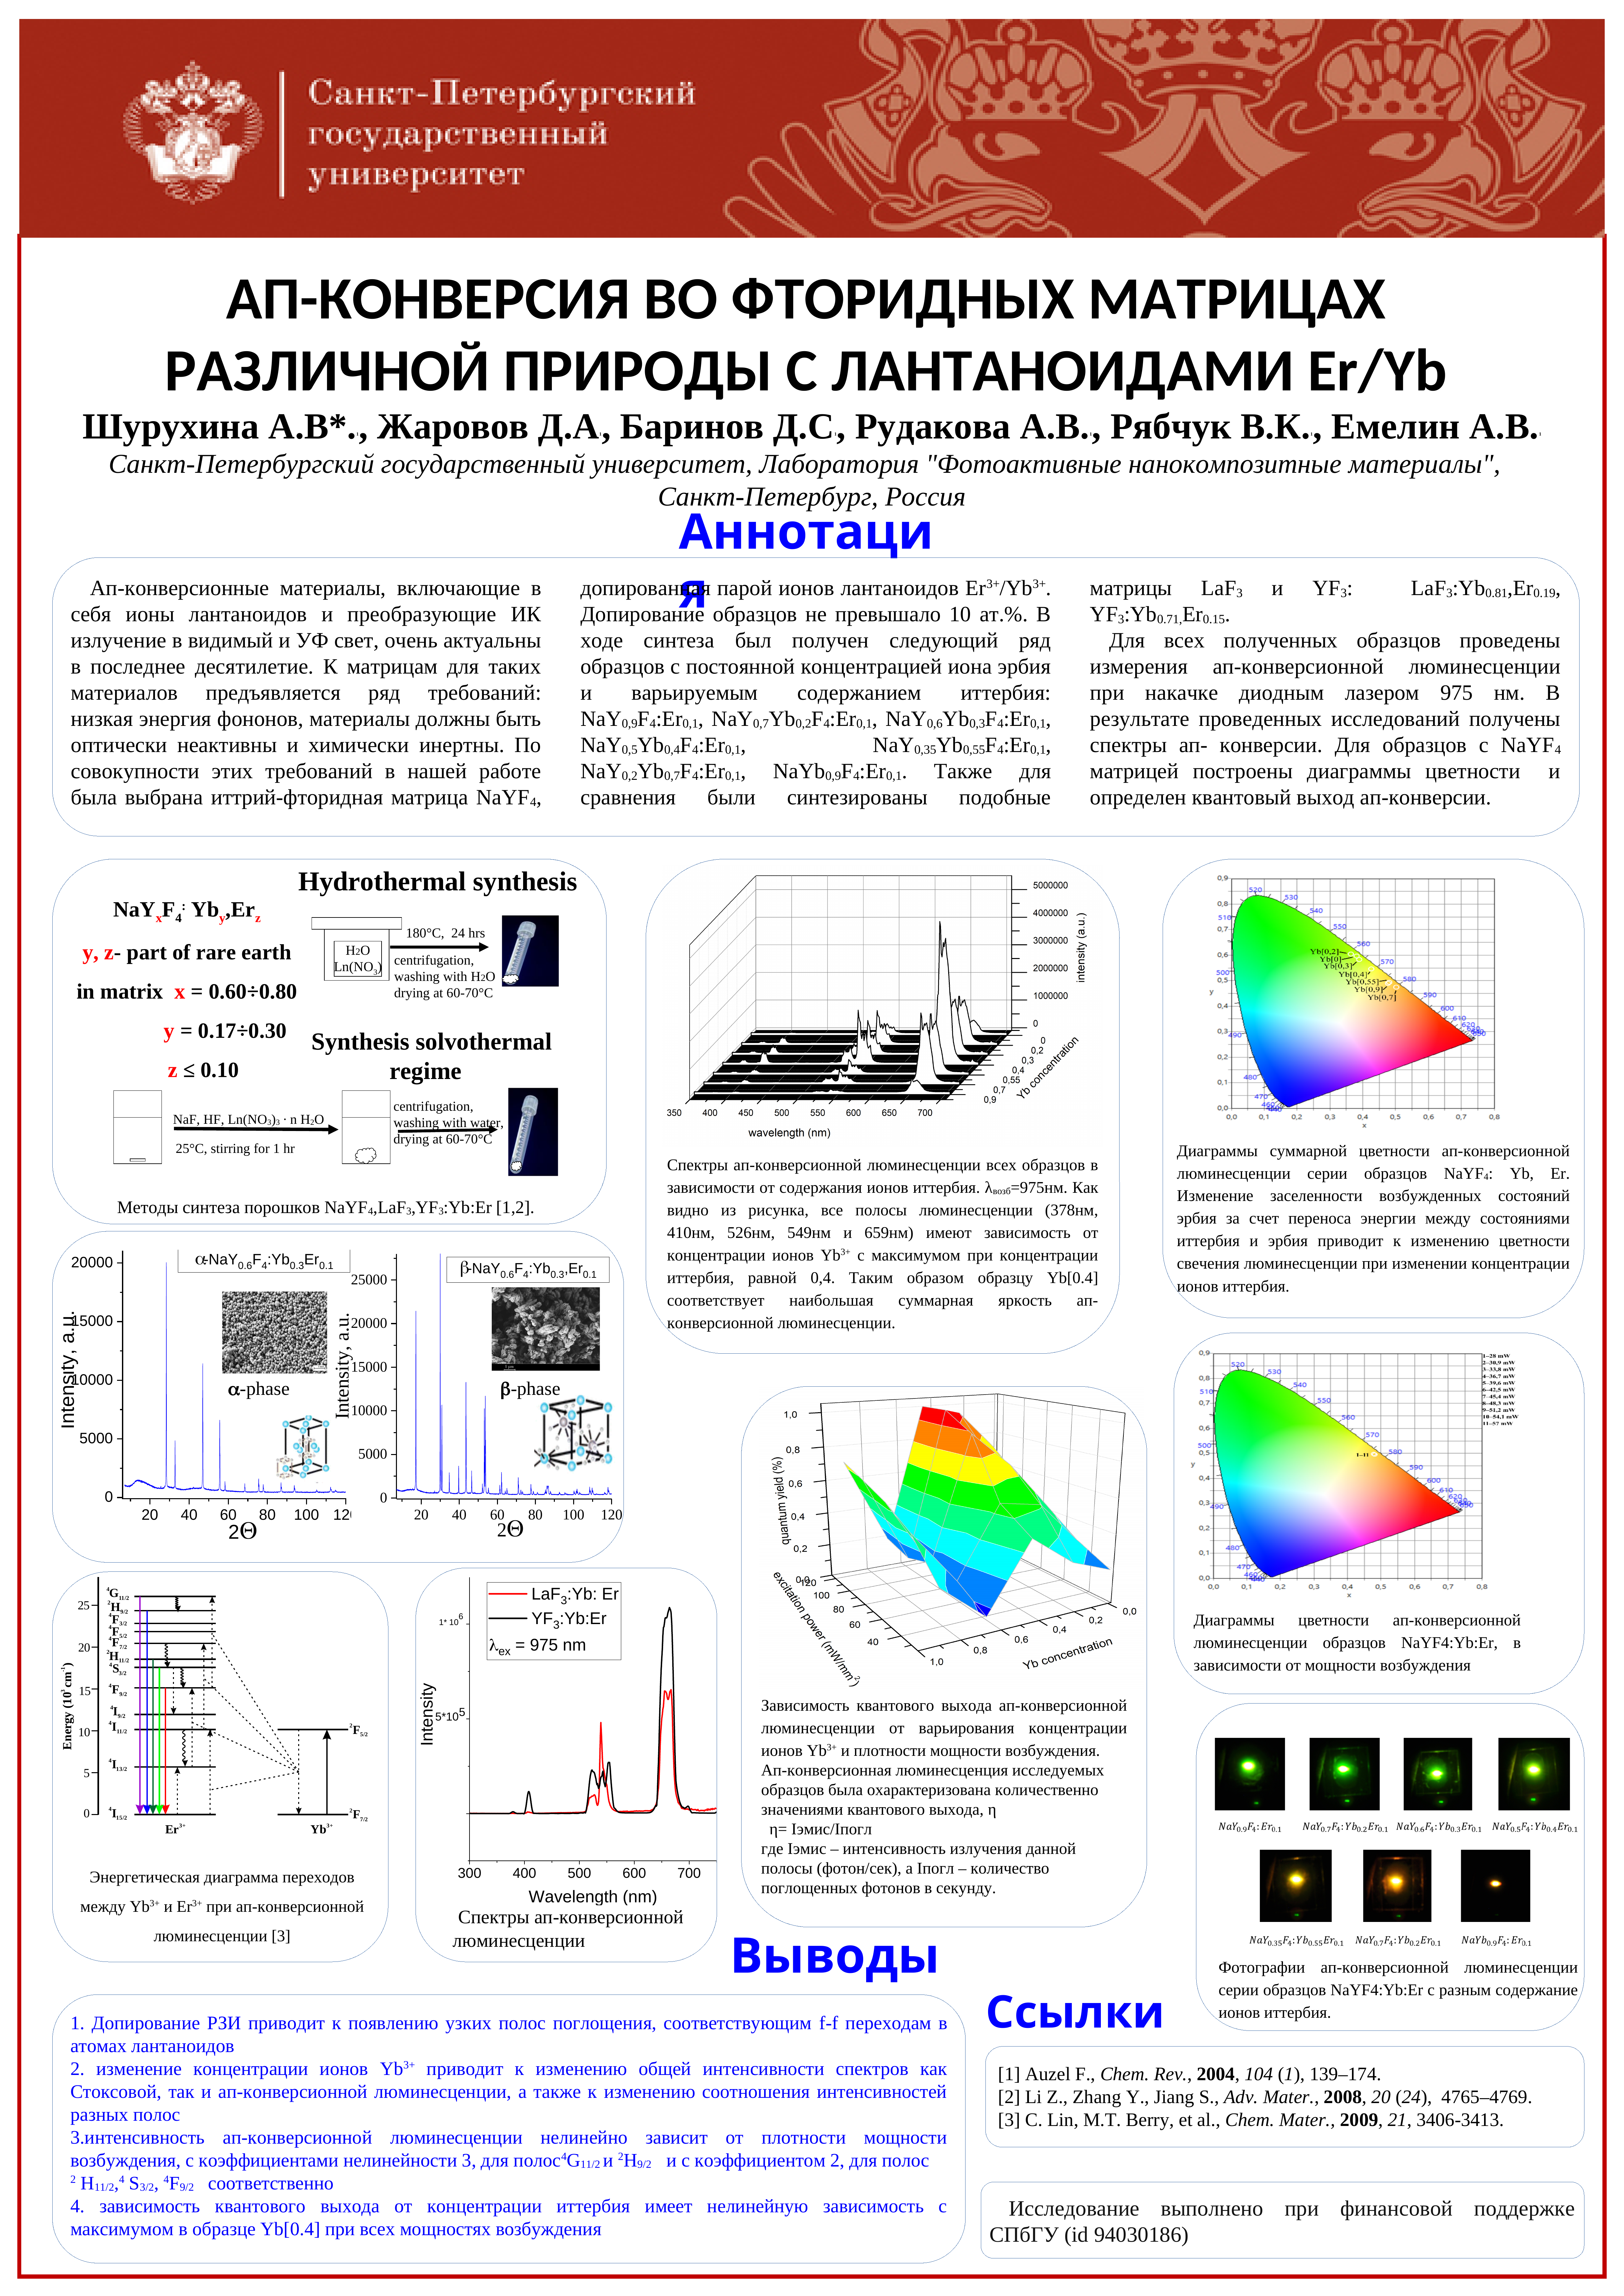

АП-КОНВЕРСИЯ ВО ФТОРИДНЫХ МАТРИЦАХ РАЗЛИЧНОЙ ПРИРОДЫ C ЛАНТАНОИДАМИ Er/Yb
Шурухина А.В*.1, Жаровов Д.А1, Баринов Д.С1, Рудакова А.В.1, Рябчук В.К.1, Емелин А.В.1
Санкт-Петербургский государственный университет, Лаборатория "Фотоактивные нанокомпозитные материалы", 
Санкт-Петербург, Россия
Аннотация
Ап-конверсионные материалы, включающие в себя ионы лантаноидов и преобразующие ИК излучение в видимый и УФ свет, очень актуальны в последнее десятилетие. К матрицам для таких материалов предъявляется ряд требований: низкая энергия фононов, материалы должны быть оптически неактивны и химически инертны. По совокупности этих требований в нашей работе была выбрана иттрий-фторидная матрица NaYF4, допированная парой ионов лантаноидов Er3+/Yb3+. Допирование образцов не превышало 10 ат.%. В ходе синтеза был получен следующий ряд образцов с постоянной концентрацией иона эрбия и варьируемым содержанием иттербия: NaY0,9F4:Er0,1, NaY0,7Yb0,2F4:Er0,1, NaY0,6Yb0,3F4:Er0,1, NaY0,5Yb0,4F4:Er0,1, NaY0,35Yb0,55F4:Er0,1, NaY0,2Yb0,7F4:Er0,1, NaYb0,9F4:Er0,1. Также для сравнения были синтезированы подобные матрицы LaF3 и YF3: LaF3:Yb0.81,Er0.19, YF3:Yb0.71,Er0.15.
Для всех полученных образцов проведены измерения ап-конверсионной люминесценции при накачке диодным лазером 975 нм. В результате проведенных исследований получены спектры ап- конверсии. Для образцов с NaYF4 матрицей построены диаграммы цветности и определен квантовый выход ап-конверсии.
Спектры ап-конверсионной люминесценции всех образцов в зависимости от содержания ионов иттербия. λвозб=975нм. Как видно из рисунка, все полосы люминесценции (378нм, 410нм, 526нм, 549нм и 659нм) имеют зависимость от концентрации ионов Yb3+ с максимумом при концентрации иттербия, равной 0,4. Таким образом образцу Yb[0.4] соответствует наибольшая суммарная яркость ап-конверсионной люминесценции.
Диаграммы суммарной цветности ап-конверсионной люминесценции серии образцов NaYF4: Yb, Er. Изменение заселенности возбужденных состояний эрбия за счет переноса энергии между состояниями иттербия и эрбия приводит к изменению цветности свечения люминесценции при изменении концентрации ионов иттербия.
 Hydrothermal synthesis
NaYxF4: Yby,Erz
y, z- part of rare earth in matrix x = 0.60÷0.80
 y = 0.17÷0.30
 z ≤ 0.10
H2O
Ln(NO3)
180°C, 24 hrs
centrifugation,
washing with H2O
drying at 60-70°C
 Synthesis solvothermal regime
H2O
H2O
centrifugation,
washing with water,
drying at 60-70°C
NaF, HF, Ln(NO3)3 ∙ n H2O
25°C, stirring for 1 hr
 Методы синтеза порошков NaYF4,LaF3,YF3:Yb:Er [1,2].
-phase
-phase
Диаграммы цветности ап-конверсионной люминесценции образцов NaYF4:Yb:Er, в зависимости от мощности возбуждения
Зависимость квантового выхода ап-конверсионной люминесценции от варьирования концентрации ионов Yb3+ и плотности мощности возбуждения.
Ап-конверсионная люминесценция исследуемых образцов была охарактеризована количественно значениями квантового выхода, η
 η= Iэмис/Iпогл
где Iэмис – интенсивность излучения данной полосы (фотон/сек), а Iпогл – количество поглощенных фотонов в секунду.
 Спектры ап-конверсионной люминесценции
Энергетическая диаграмма переходов между Yb3+ и Er3+ при ап-конверсионной люминесценции [3]
Фотографии ап-конверсионной люминесценции серии образцов NaYF4:Yb:Er с разным содержание ионов иттербия.
Выводы
Ссылки
1. Допирование РЗИ приводит к появлению узких полос поглощения, соответствующим f-f переходам в атомах лантаноидов
2. изменение концентрации ионов Yb3+ приводит к изменению общей интенсивности спектров как Стоксовой, так и ап-конверсионной люминесценции, а также к изменению соотношения интенсивностей разных полос
3.интенсивность ап-конверсионной люминесценции нелинейно зависит от плотности мощности возбуждения, с коэффициентами нелинейности 3, для полос4G11/2 и 2H9/2 и с коэффициентом 2, для полос
2 H11/2,4 S3/2, 4F9/2 соответственно
4. зависимость квантового выхода от концентрации иттербия имеет нелинейную зависимость с максимумом в образце Yb[0.4] при всех мощностях возбуждения
[1] Auzel F., Chem. Rev., 2004, 104 (1), 139–174.
[2] Li Z., Zhang Y., Jiang S., Adv. Mater., 2008, 20 (24), 4765–4769.
[3] C. Lin, M.T. Berry, et al., Chem. Mater., 2009, 21, 3406-3413.
Исследование выполнено при финансовой поддержке СПбГУ (id 94030186)